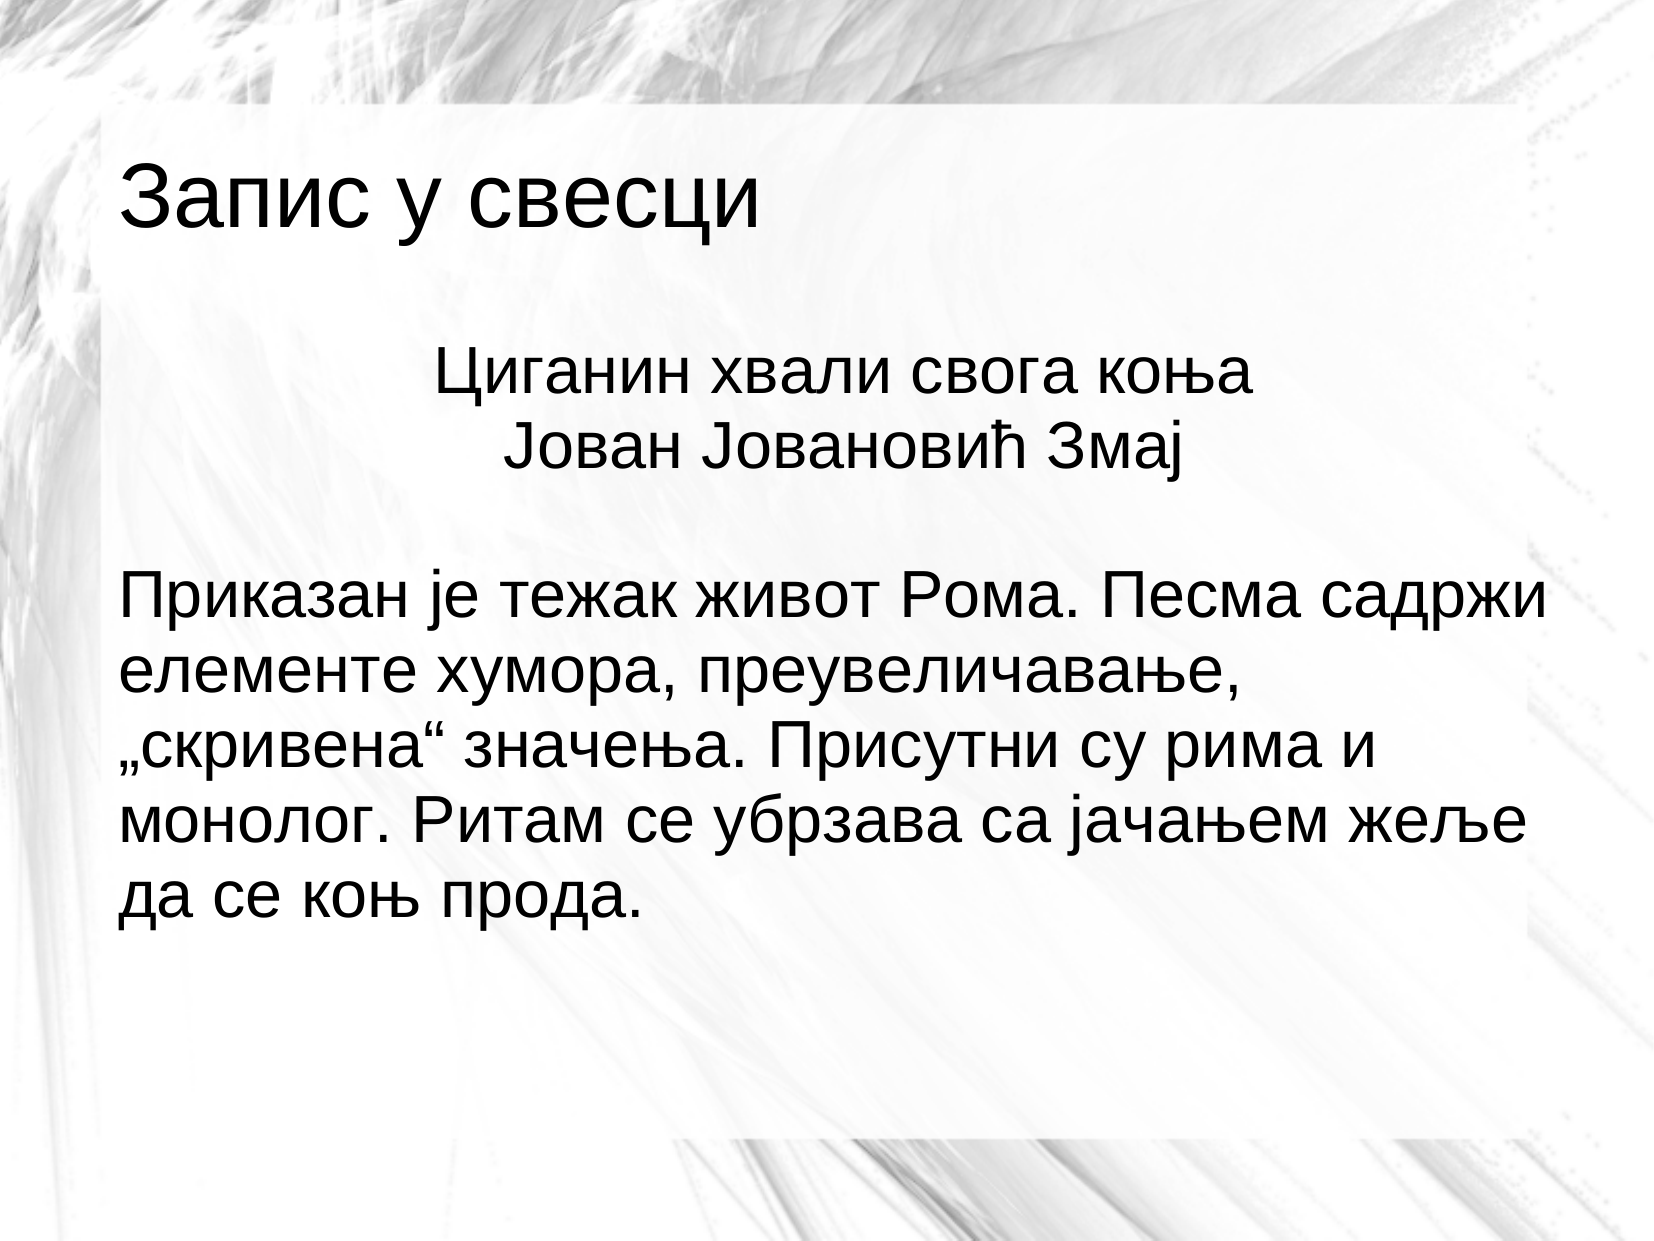

# Запис у свесци
Циганин хвали свога коња
Јован Јовановић Змај
Приказан је тежак живот Рома. Песма садржи елементе хумора, преувеличавање, „скривена“ значења. Присутни су рима и монолог. Ритам се убрзава са јачањем жеље да се коњ прода.